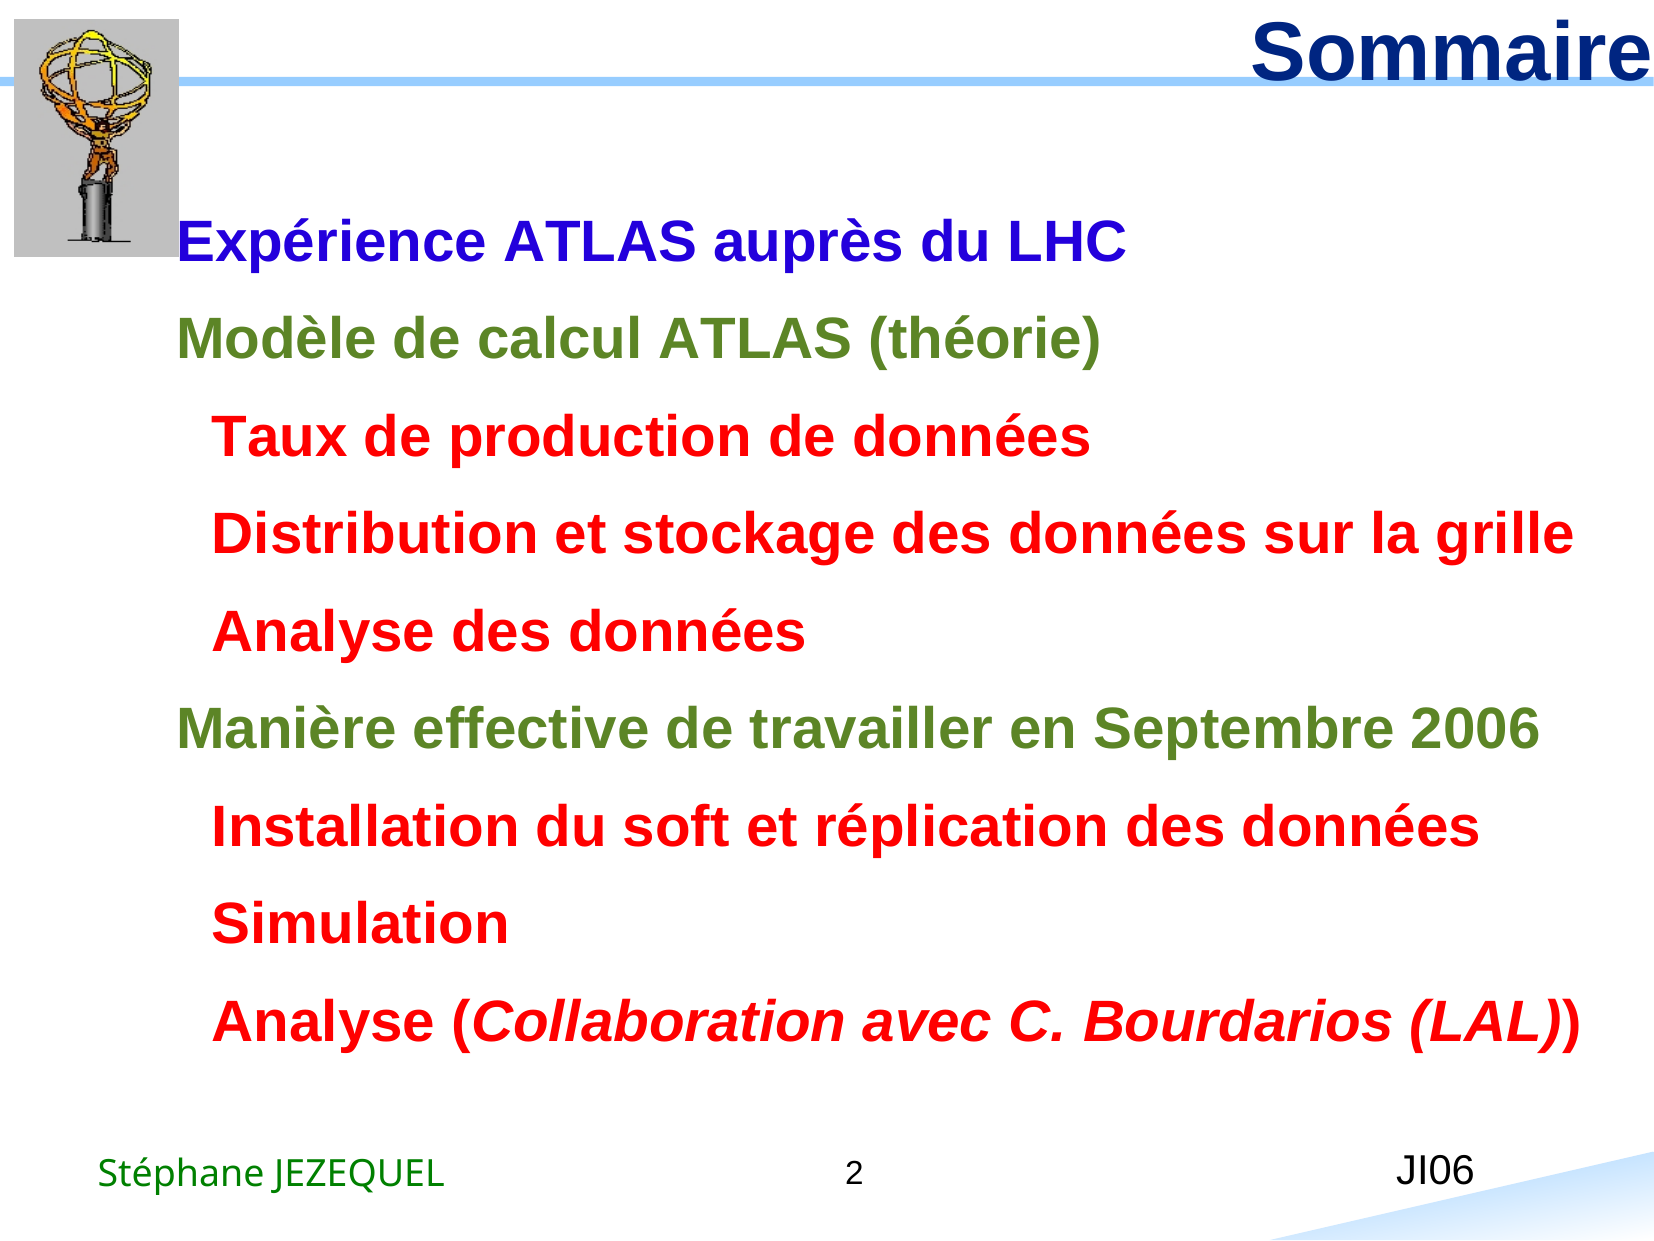

# Sommaire
Expérience ATLAS auprès du LHC
Modèle de calcul ATLAS (théorie)
Taux de production de données
Distribution et stockage des données sur la grille
Analyse des données
Manière effective de travailler en Septembre 2006
Installation du soft et réplication des données
Simulation
Analyse (Collaboration avec C. Bourdarios (LAL))